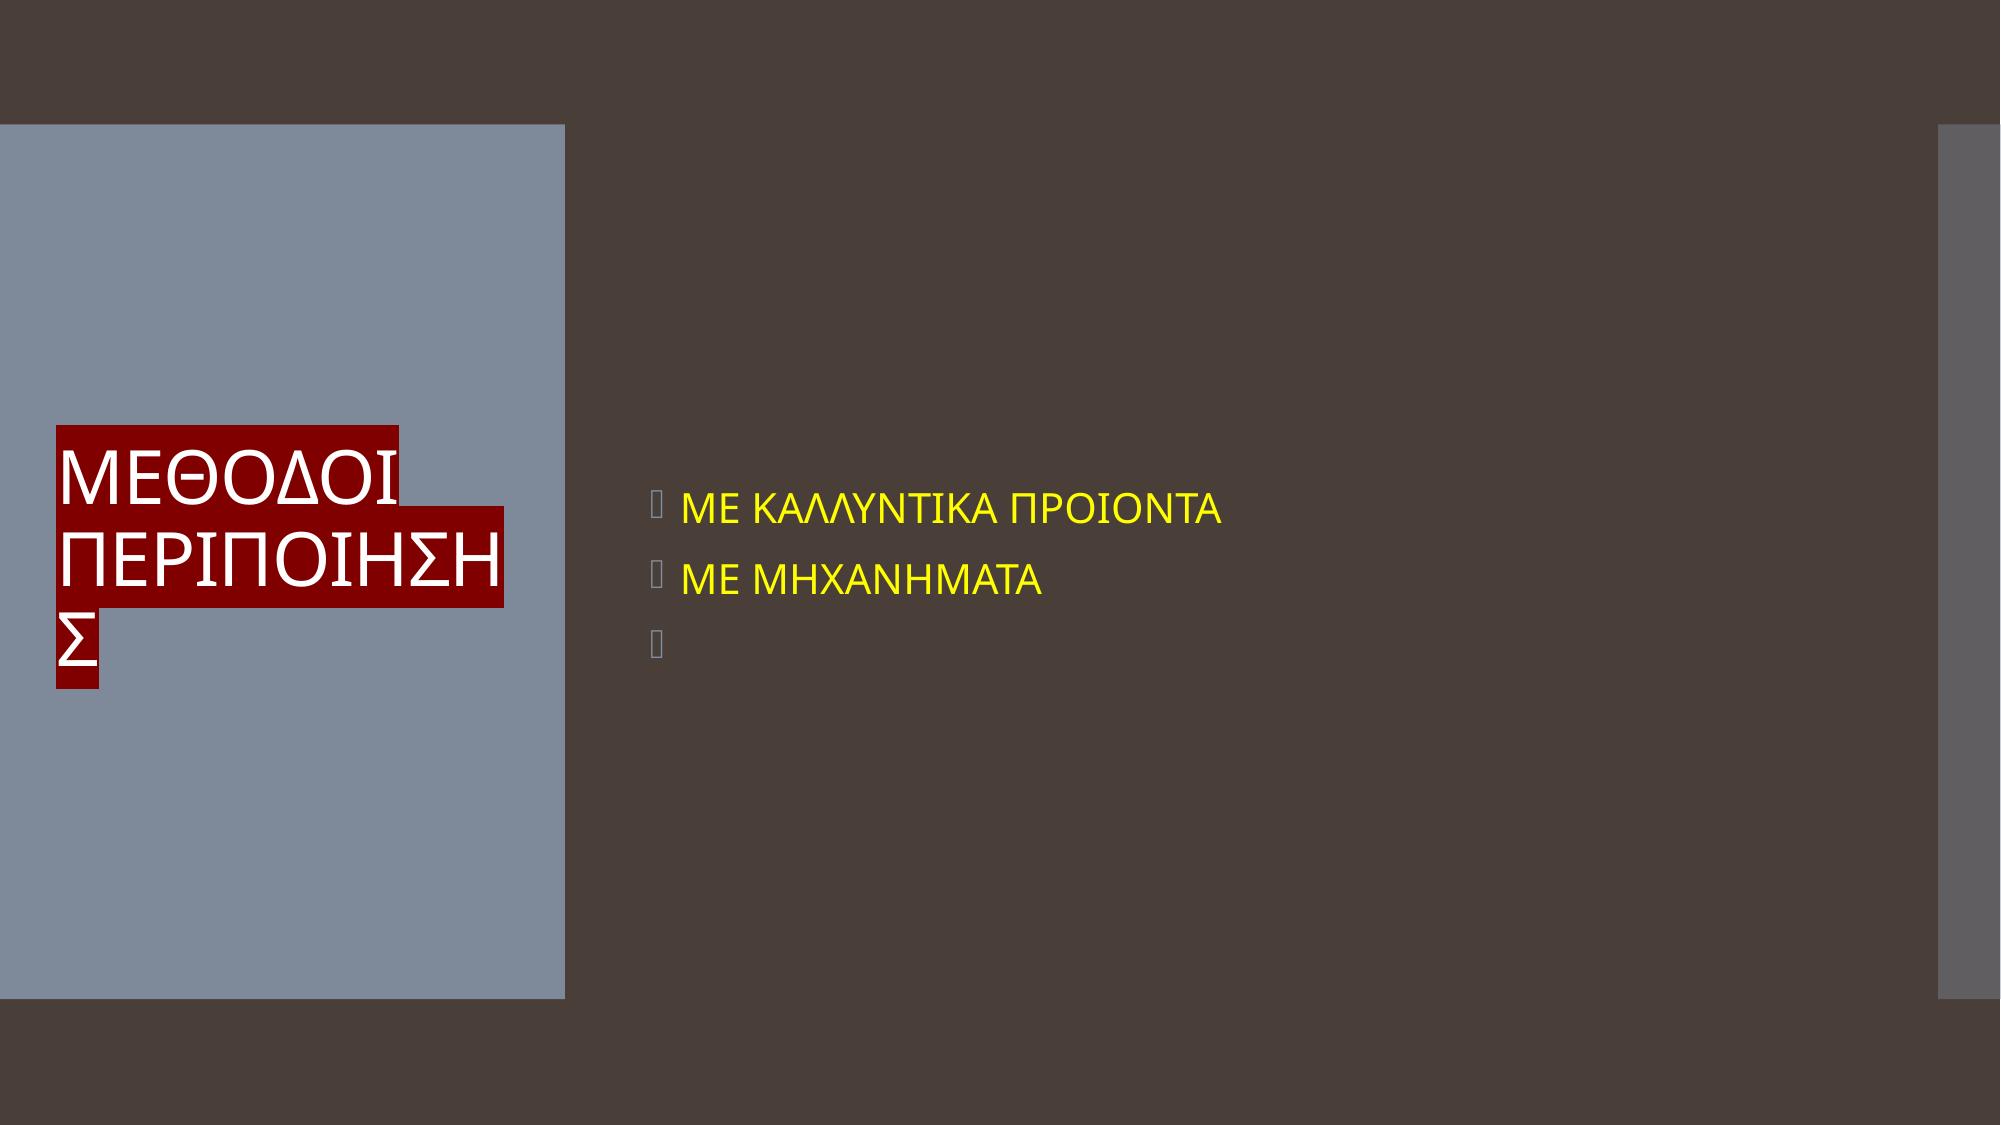

# ΜΕΘΟΔΟΙ ΠΕΡΙΠΟΙΗΣΗΣ
ΜΕ ΚΑΛΛΥΝΤΙΚΑ ΠΡΟΙΟΝΤΑ
ΜΕ ΜΗΧΑΝΗΜΑΤΑ